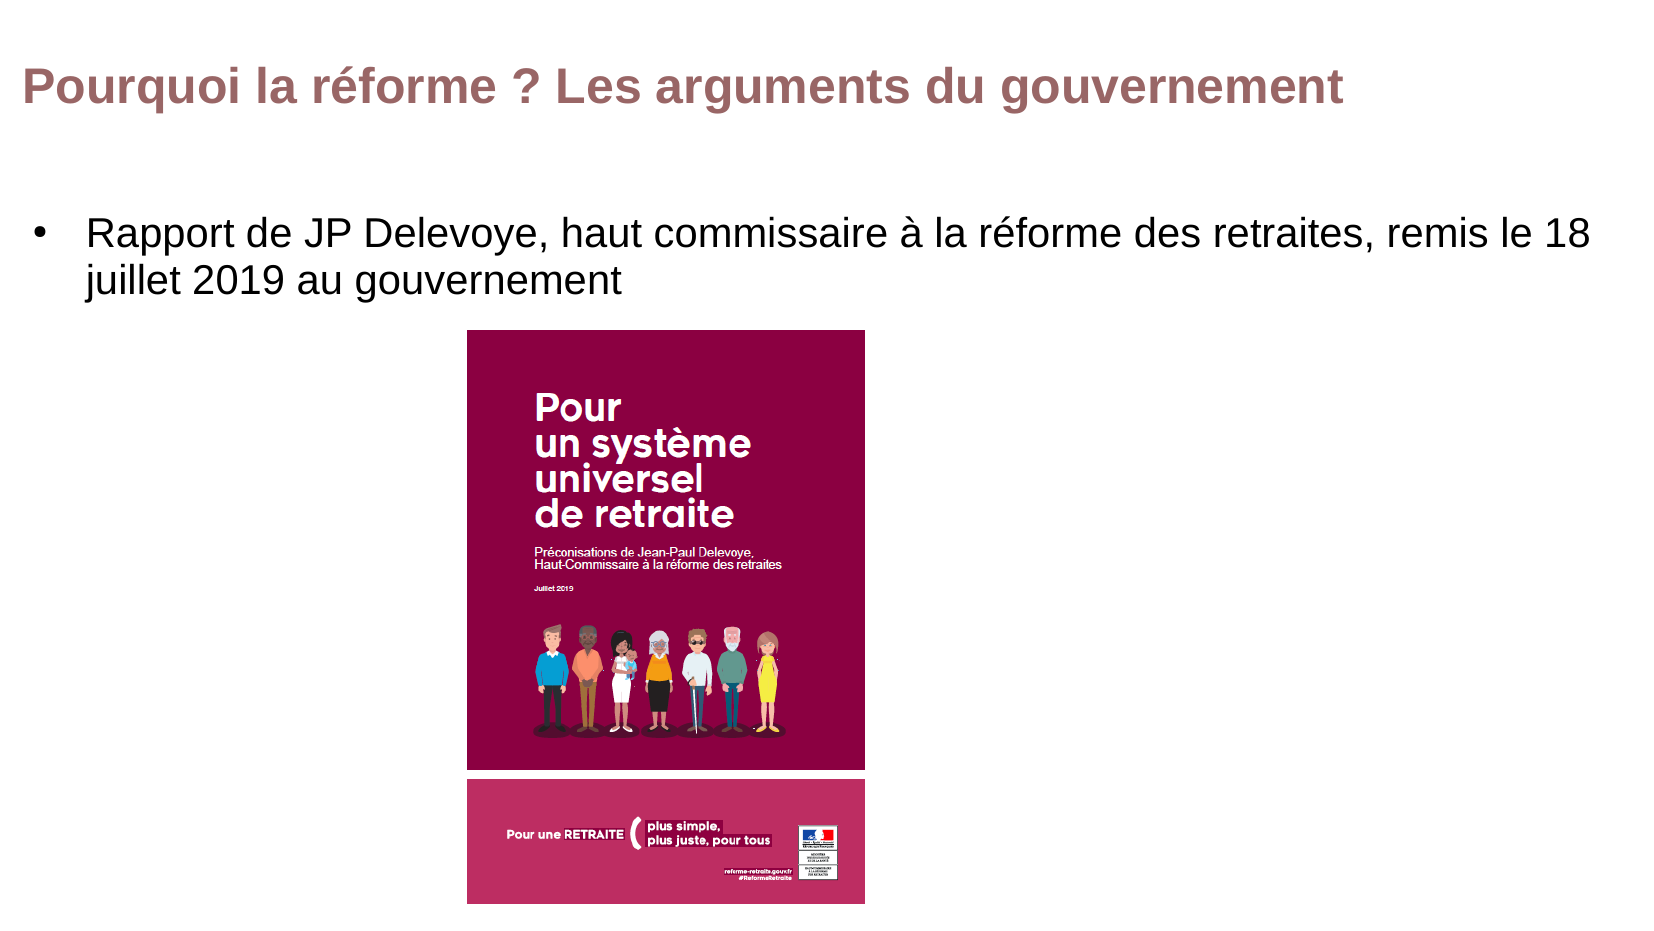

# Pourquoi la réforme ? Les arguments du gouvernement
Rapport de JP Delevoye, haut commissaire à la réforme des retraites, remis le 18 juillet 2019 au gouvernement